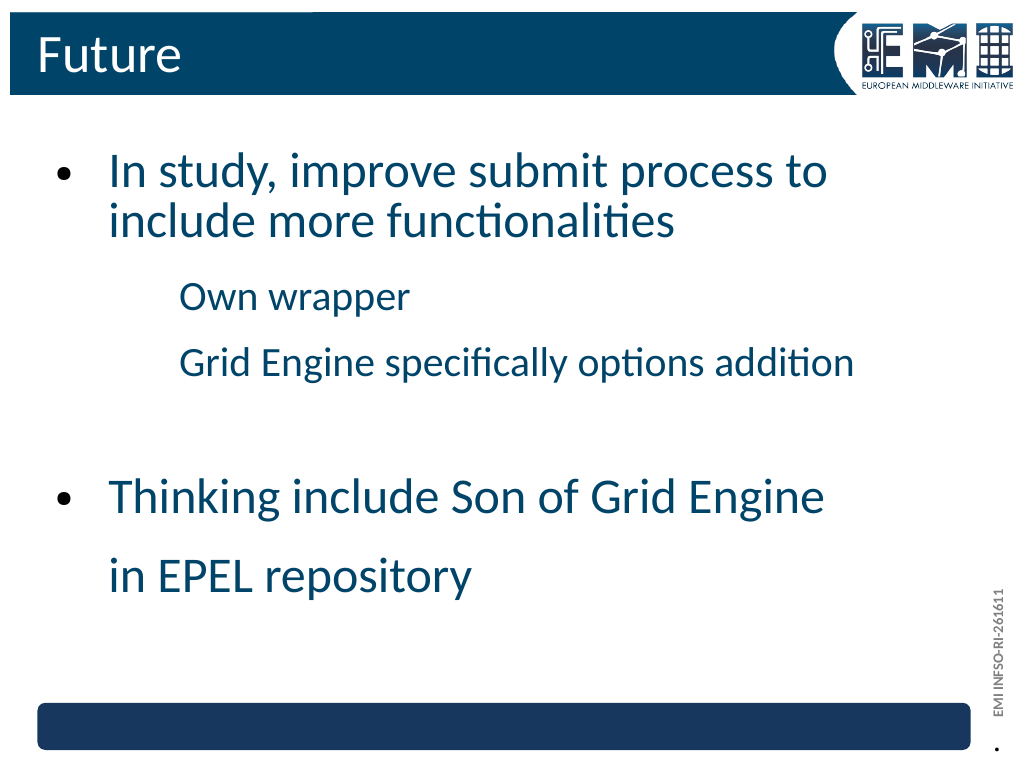

# Future
In study, improve submit process to include more functionalities
Own wrapper
Grid Engine specifically options addition
Thinking include Son of Grid Engine
in EPEL repository